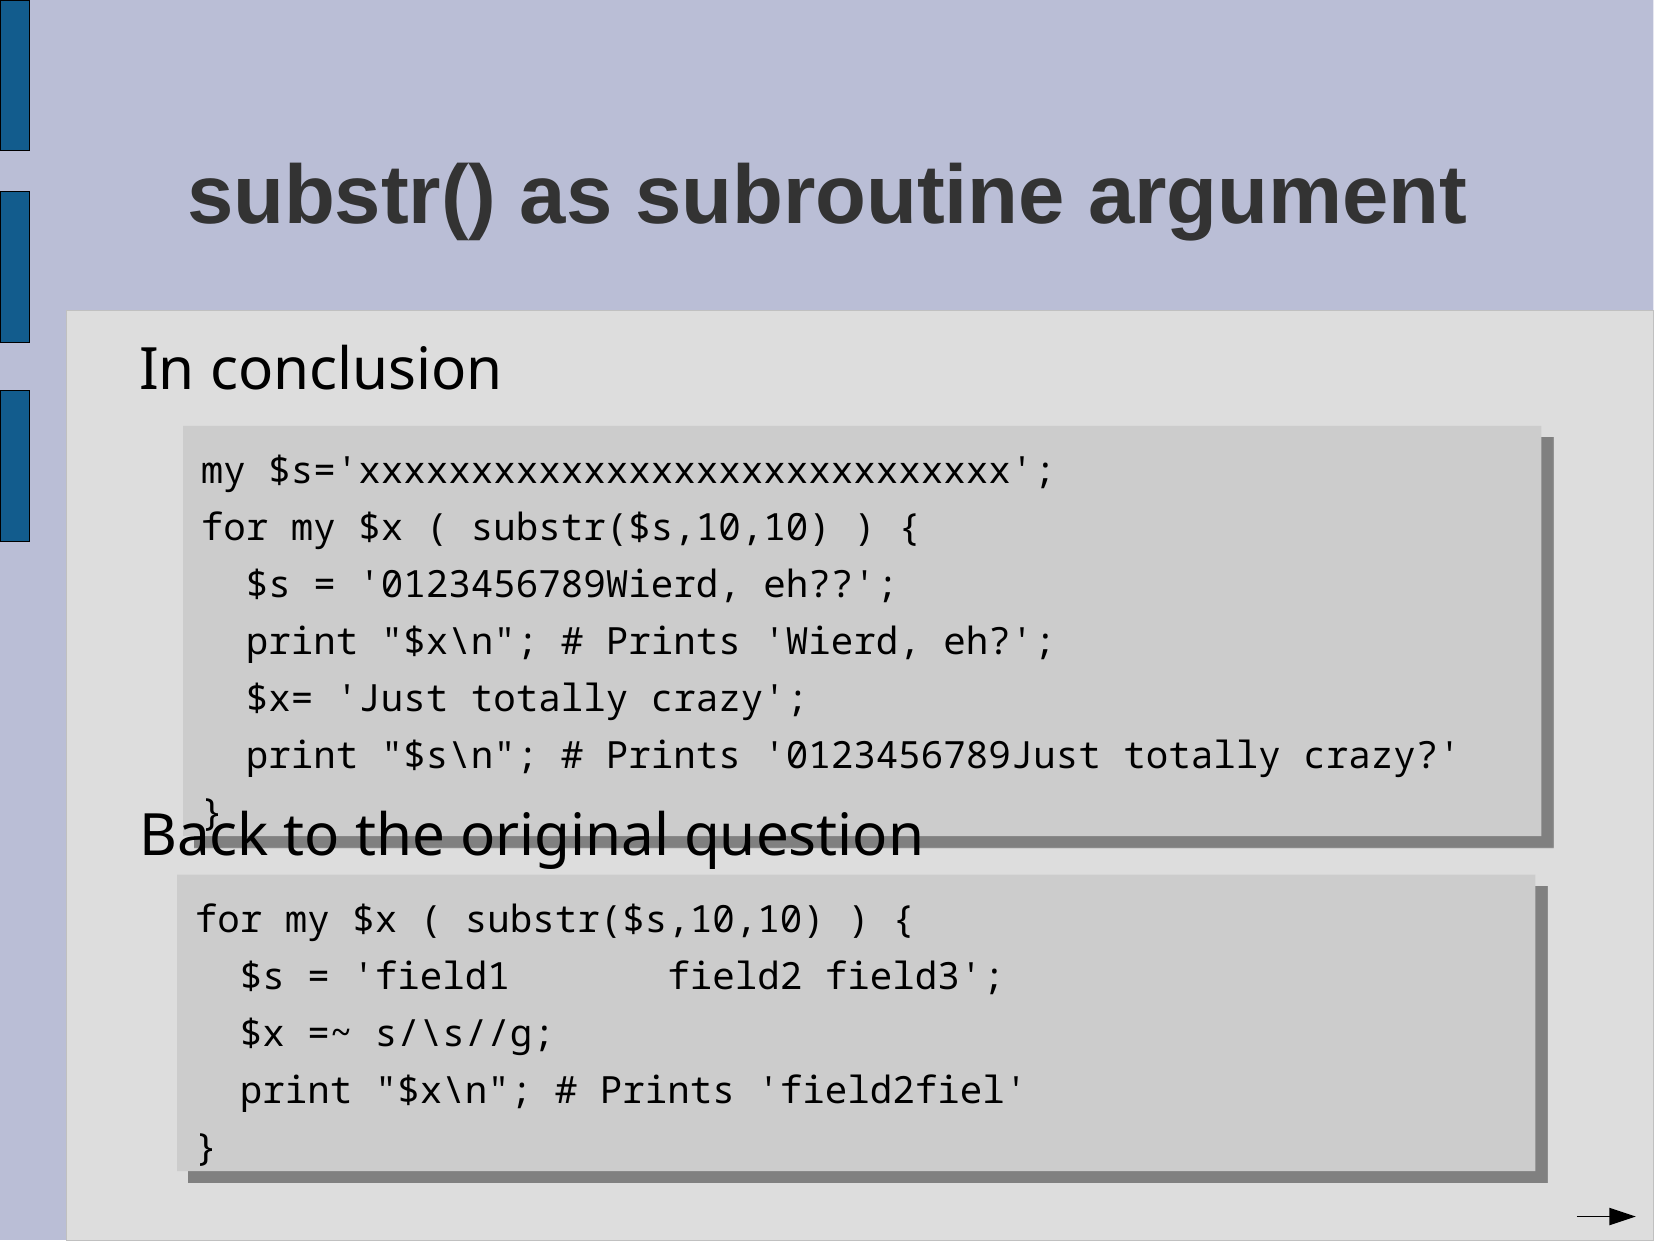

# substr() as subroutine argument
In conclusion
my $s='xxxxxxxxxxxxxxxxxxxxxxxxxxxxx';
for my $x ( substr($s,10,10) ) {
 $s = '0123456789Wierd, eh??';
 print "$x\n"; # Prints 'Wierd, eh?';
 $x= 'Just totally crazy';
 print "$s\n"; # Prints '0123456789Just totally crazy?'
}
Back to the original question
for my $x ( substr($s,10,10) ) {
 $s = 'field1 field2 field3';
 $x =~ s/\s//g;
 print "$x\n"; # Prints 'field2fiel'
}